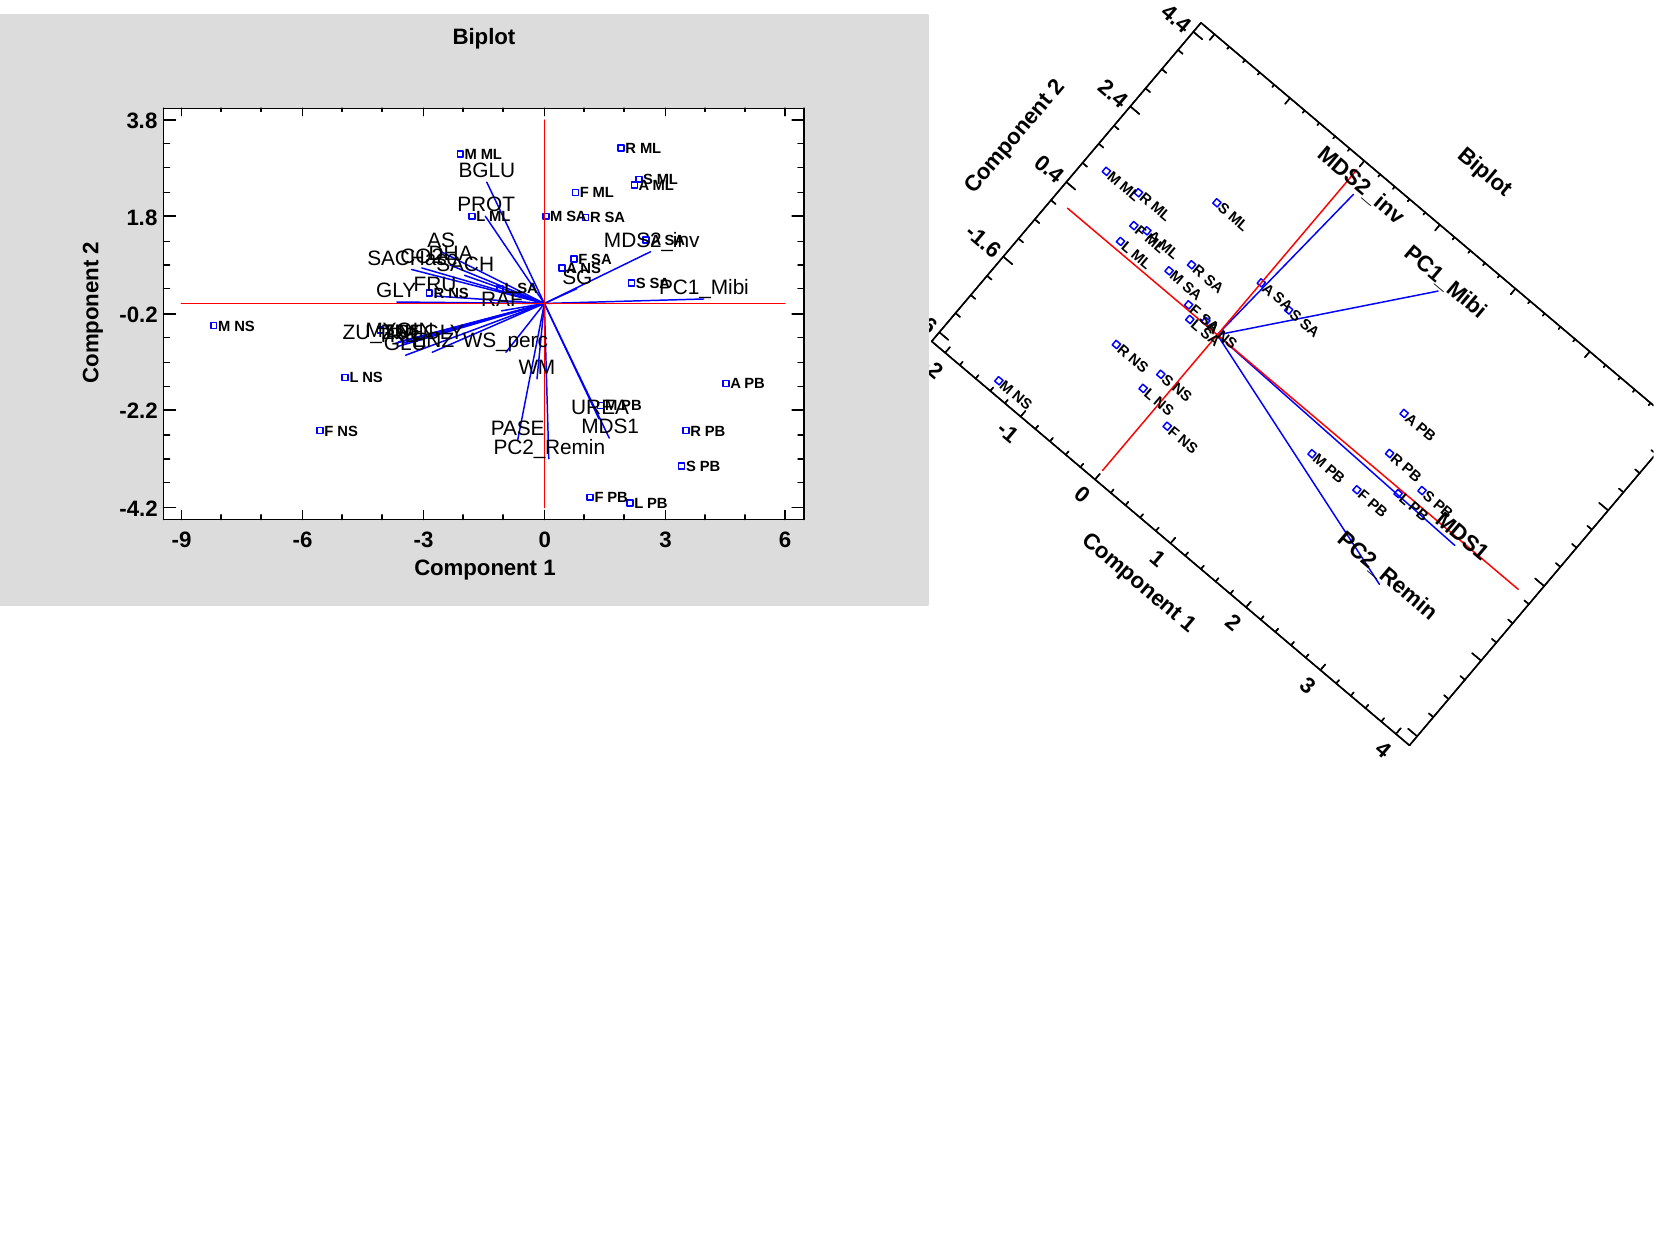

4.4
2.4
Component 2
0.4
Biplot
MDS2_inv
M ML
R ML
S ML
-1.6
F ML
A ML
L ML
PC1_Mibi
R SA
M SA
A SA
-3.6
F SA
S SA
L SA
A NS
R NS
-2
S NS
M NS
L NS
-1
A PB
F NS
R PB
M PB
0
F PB
S PB
L PB
MDS1
1
PC2_Remin
Component 1
2
3
4
Biplot
3.8
R ML
M ML
BGLU
S ML
A ML
F ML
PROT
1.8
L ML
M SA
R SA
AS
MDS2_inv
A SA
DHA
CO2
SACHase
F SA
SACH
A NS
SG
FRU
S SA
PC1_Mibi
GLY
L SA
R NS
RAF
Component 2
-0.2
M NS
MYOIN
ZU_TREGLY
ZU
S NS
TRE
ENZ
WS_perc
GLU
WM
L NS
A PB
UREA
M PB
-2.2
MDS1
PASE
F NS
R PB
PC2_Remin
S PB
F PB
L PB
-4.2
-9
-6
-3
0
3
6
Component 1